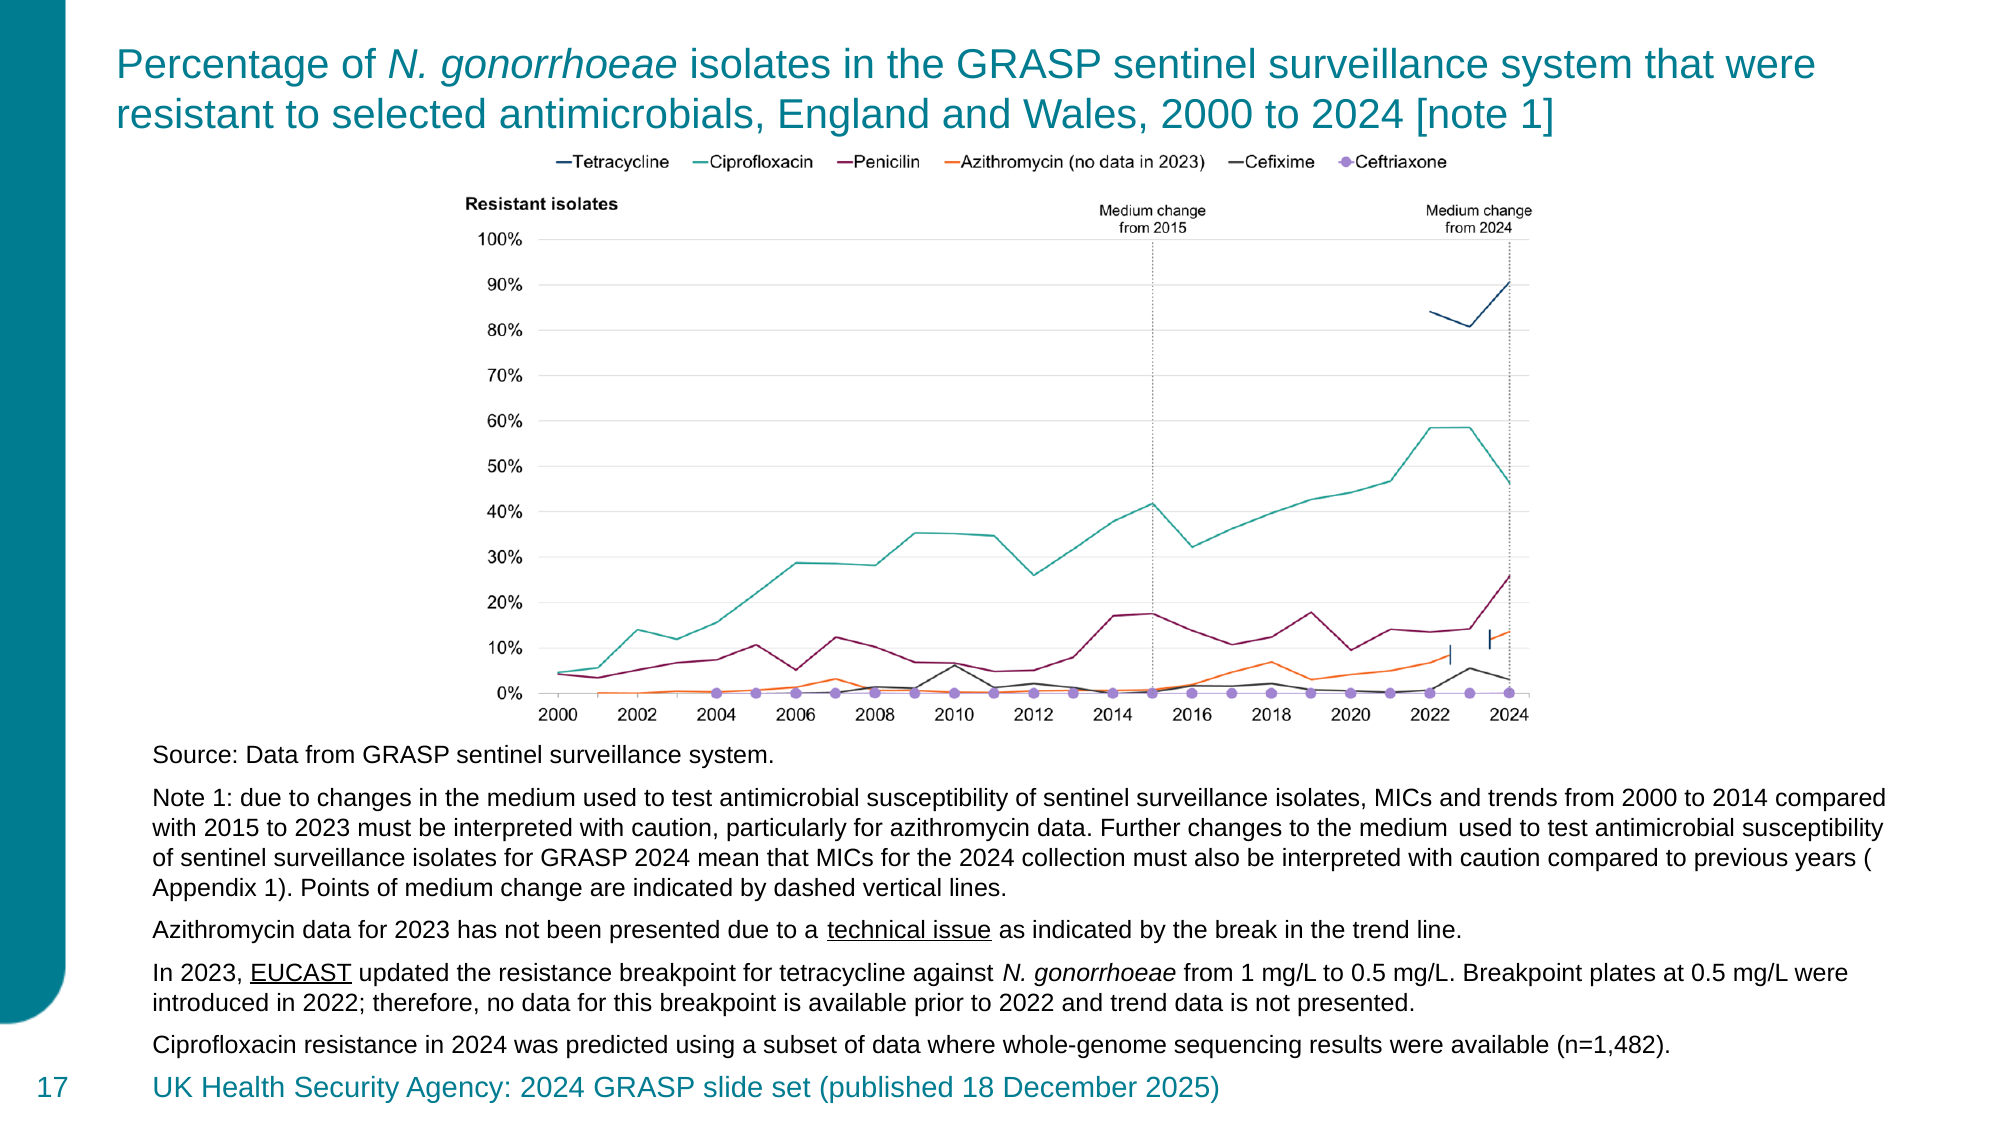

# Percentage of N. gonorrhoeae isolates in the GRASP sentinel surveillance system that were resistant to selected antimicrobials, England and Wales, 2000 to 2024 [note 1]
Source: Data from GRASP sentinel surveillance system.
Note 1: due to changes in the medium used to test antimicrobial susceptibility of sentinel surveillance isolates, MICs and trends from 2000 to 2014 compared with 2015 to 2023 must be interpreted with caution, particularly for azithromycin data. Further changes to the medium used to test antimicrobial susceptibility of sentinel surveillance isolates for GRASP 2024 mean that MICs for the 2024 collection must also be interpreted with caution compared to previous years (Appendix 1). Points of medium change are indicated by dashed vertical lines.
Azithromycin data for 2023 has not been presented due to a technical issue as indicated by the break in the trend line.
In 2023, EUCAST updated the resistance breakpoint for tetracycline against N. gonorrhoeae from 1 mg/L to 0.5 mg/L. Breakpoint plates at 0.5 mg/L were introduced in 2022; therefore, no data for this breakpoint is available prior to 2022 and trend data is not presented.
Ciprofloxacin resistance in 2024 was predicted using a subset of data where whole-genome sequencing results were available (n=1,482).
UK Health Security Agency: 2024 GRASP slide set (published 18 December 2025)